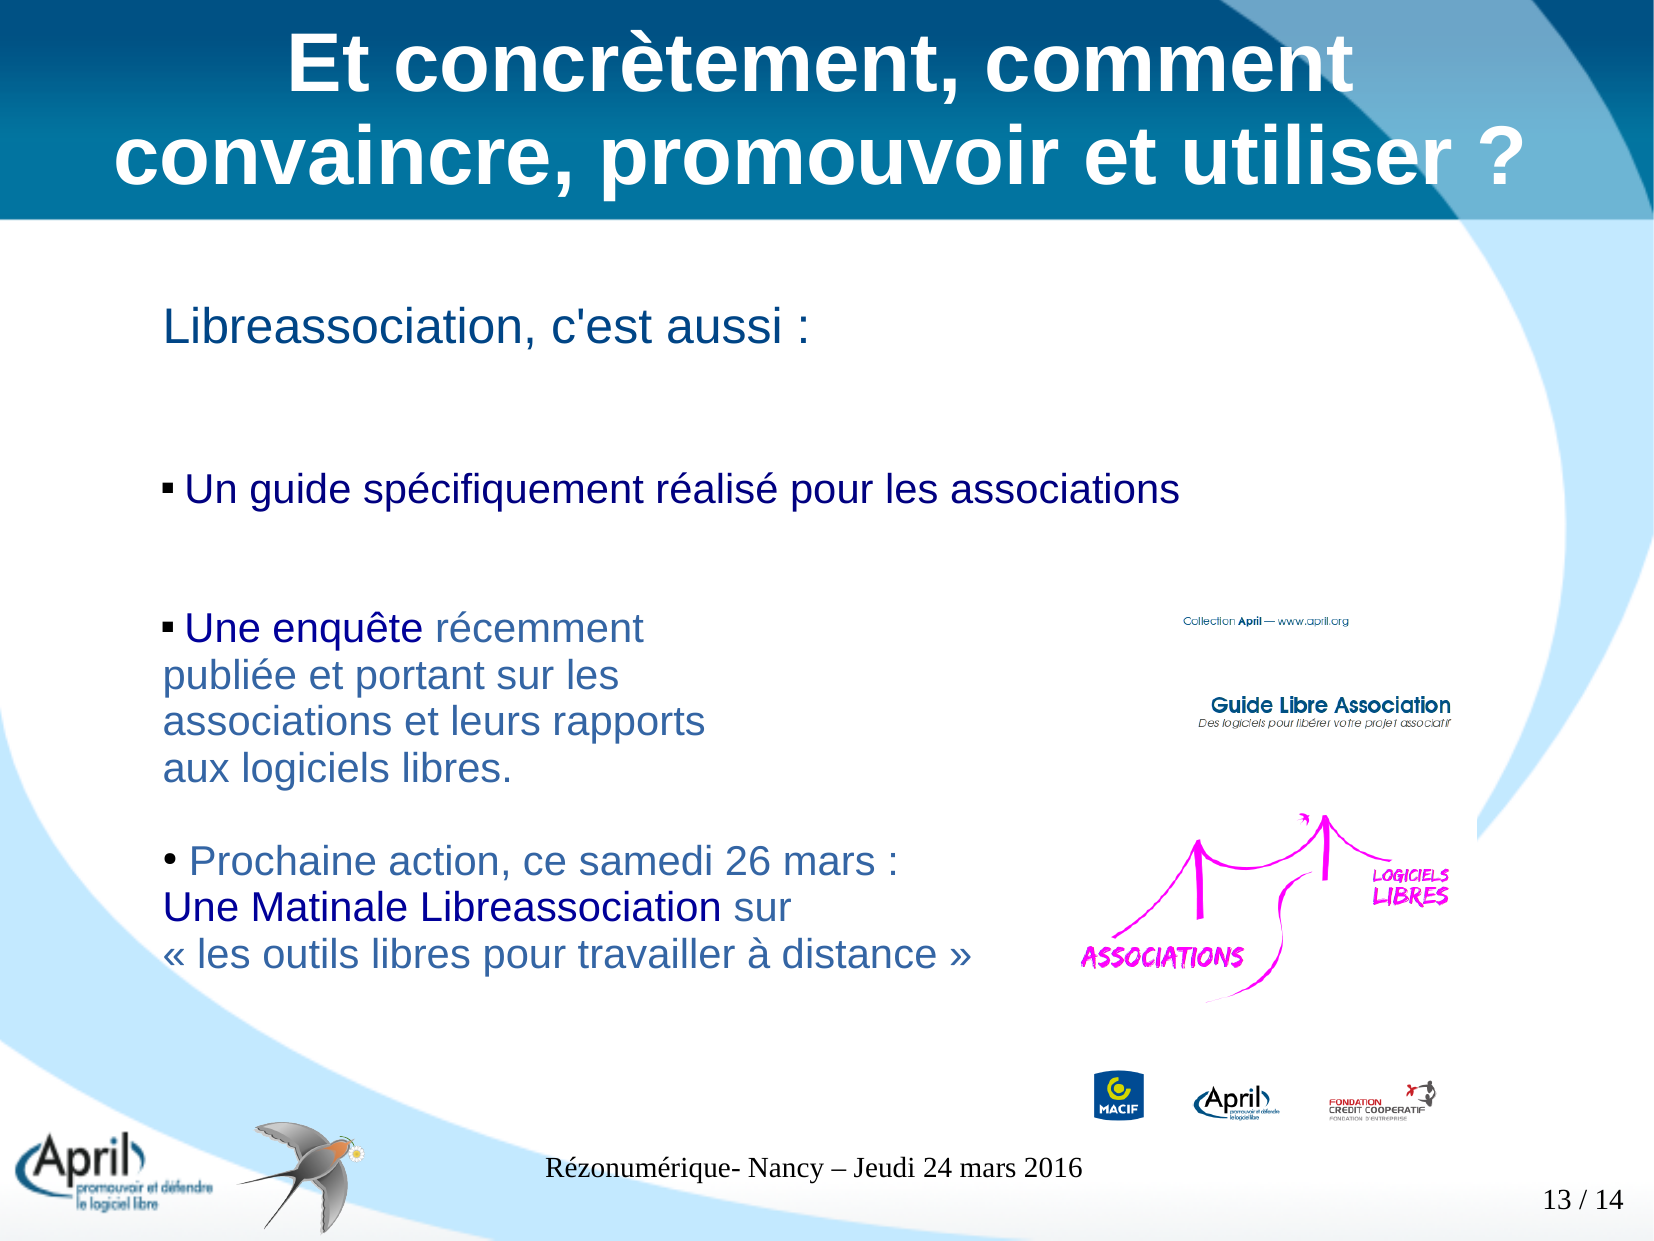

# Et concrètement, comment convaincre, promouvoir et utiliser ?
Libreassociation, c'est aussi :
 Un guide spécifiquement réalisé pour les associations
 Une enquête récemment
publiée et portant sur les
associations et leurs rapports
aux logiciels libres.
 Prochaine action, ce samedi 26 mars :
Une Matinale Libreassociation sur
« les outils libres pour travailler à distance »
17 novembre 2014 - CNAJEP
13